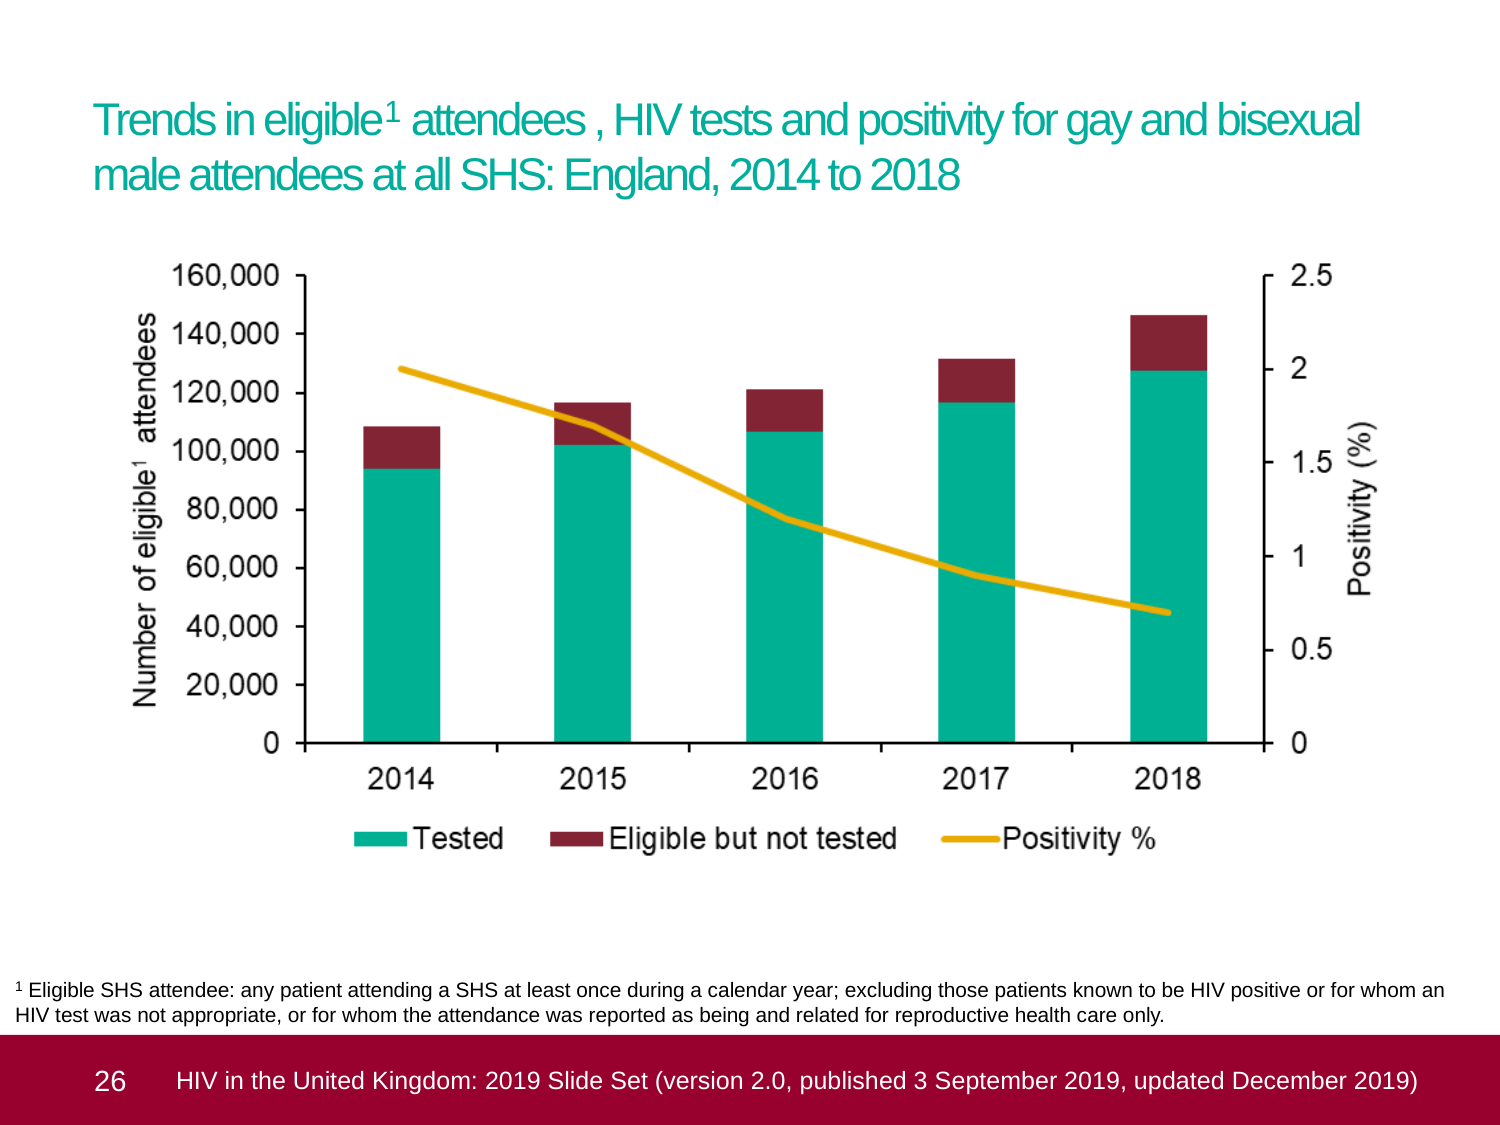

# Trends in eligible1 attendees , HIV tests and positivity for gay and bisexual male attendees at all SHS: England, 2014 to 2018
1 Eligible SHS attendee: any patient attending a SHS at least once during a calendar year; excluding those patients known to be HIV positive or for whom an HIV test was not appropriate, or for whom the attendance was reported as being and related for reproductive health care only.
 1
HIV in the United Kingdom: 2019 Slide Set (version 2.0, published 3 September 2019, updated December 2019)